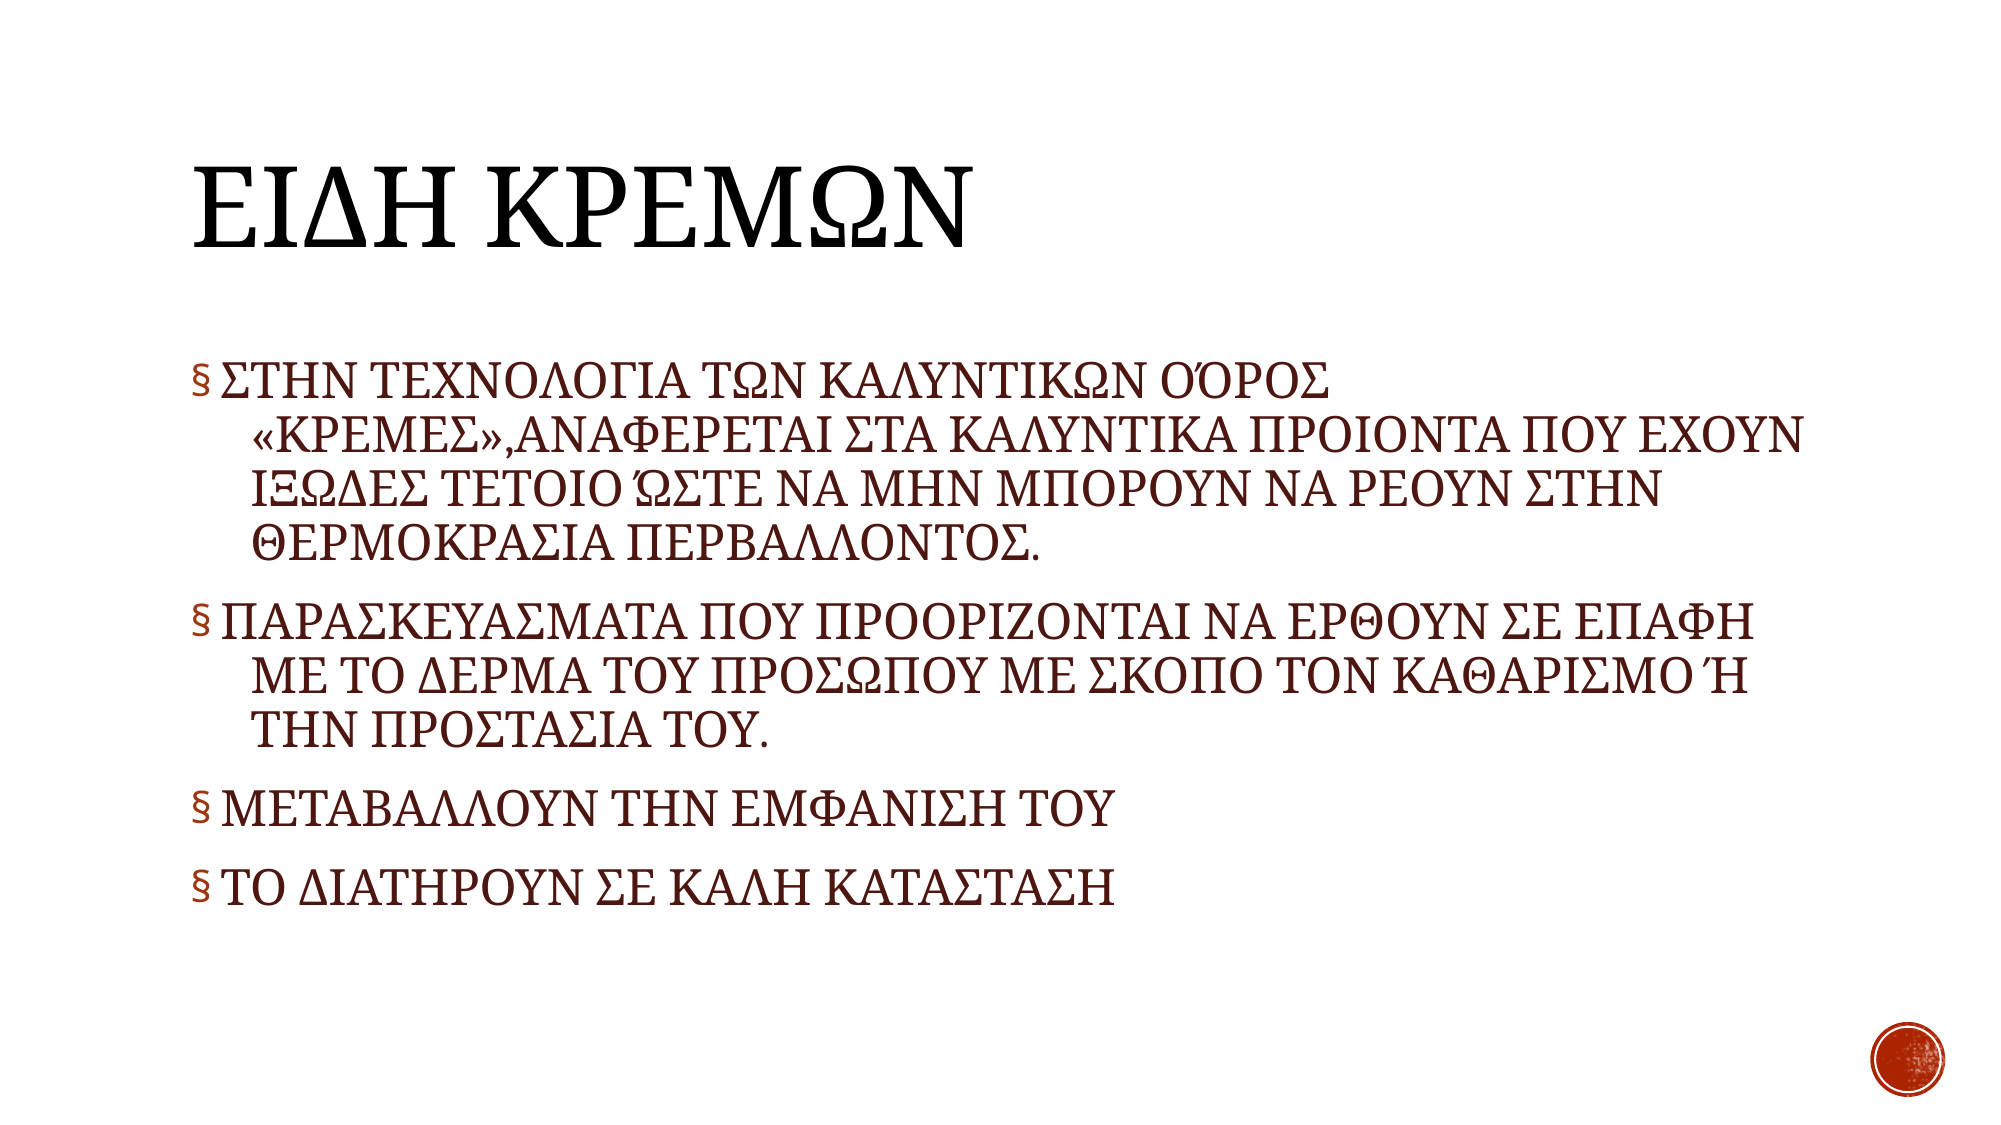

# ΕΙΔΗ ΚΡΕΜΩΝ
ΣΤΗΝ ΤΕΧΝΟΛΟΓΙΑ ΤΩΝ ΚΑΛΥΝΤΙΚΩΝ ΟΌΡΟΣ «ΚΡΕΜΕΣ»,ΑΝΑΦΕΡΕΤΑΙ ΣΤΑ ΚΑΛΥΝΤΙΚΑ ΠΡΟΙΟΝΤΑ ΠΟΥ ΕΧΟΥΝ ΙΞΩΔΕΣ ΤΕΤΟΙΟ ΏΣΤΕ ΝΑ ΜΗΝ ΜΠΟΡΟΥΝ ΝΑ ΡΕΟΥΝ ΣΤΗΝ ΘΕΡΜΟΚΡΑΣΙΑ ΠΕΡΒΑΛΛΟΝΤΟΣ.
ΠΑΡΑΣΚΕΥΑΣΜΑΤΑ ΠΟΥ ΠΡΟΟΡΙΖΟΝΤΑΙ ΝΑ ΕΡΘΟΥΝ ΣΕ ΕΠΑΦΗ ΜΕ ΤΟ ΔΕΡΜΑ ΤΟΥ ΠΡΟΣΩΠΟΥ ΜΕ ΣΚΟΠΟ ΤΟΝ ΚΑΘΑΡΙΣΜΟ Ή ΤΗΝ ΠΡΟΣΤΑΣΙΑ ΤΟΥ.
ΜΕΤΑΒΑΛΛΟΥΝ ΤΗΝ ΕΜΦΑΝΙΣΗ ΤΟΥ
ΤΟ ΔΙΑΤΗΡΟΥΝ ΣΕ ΚΑΛΗ ΚΑΤΑΣΤΑΣΗ